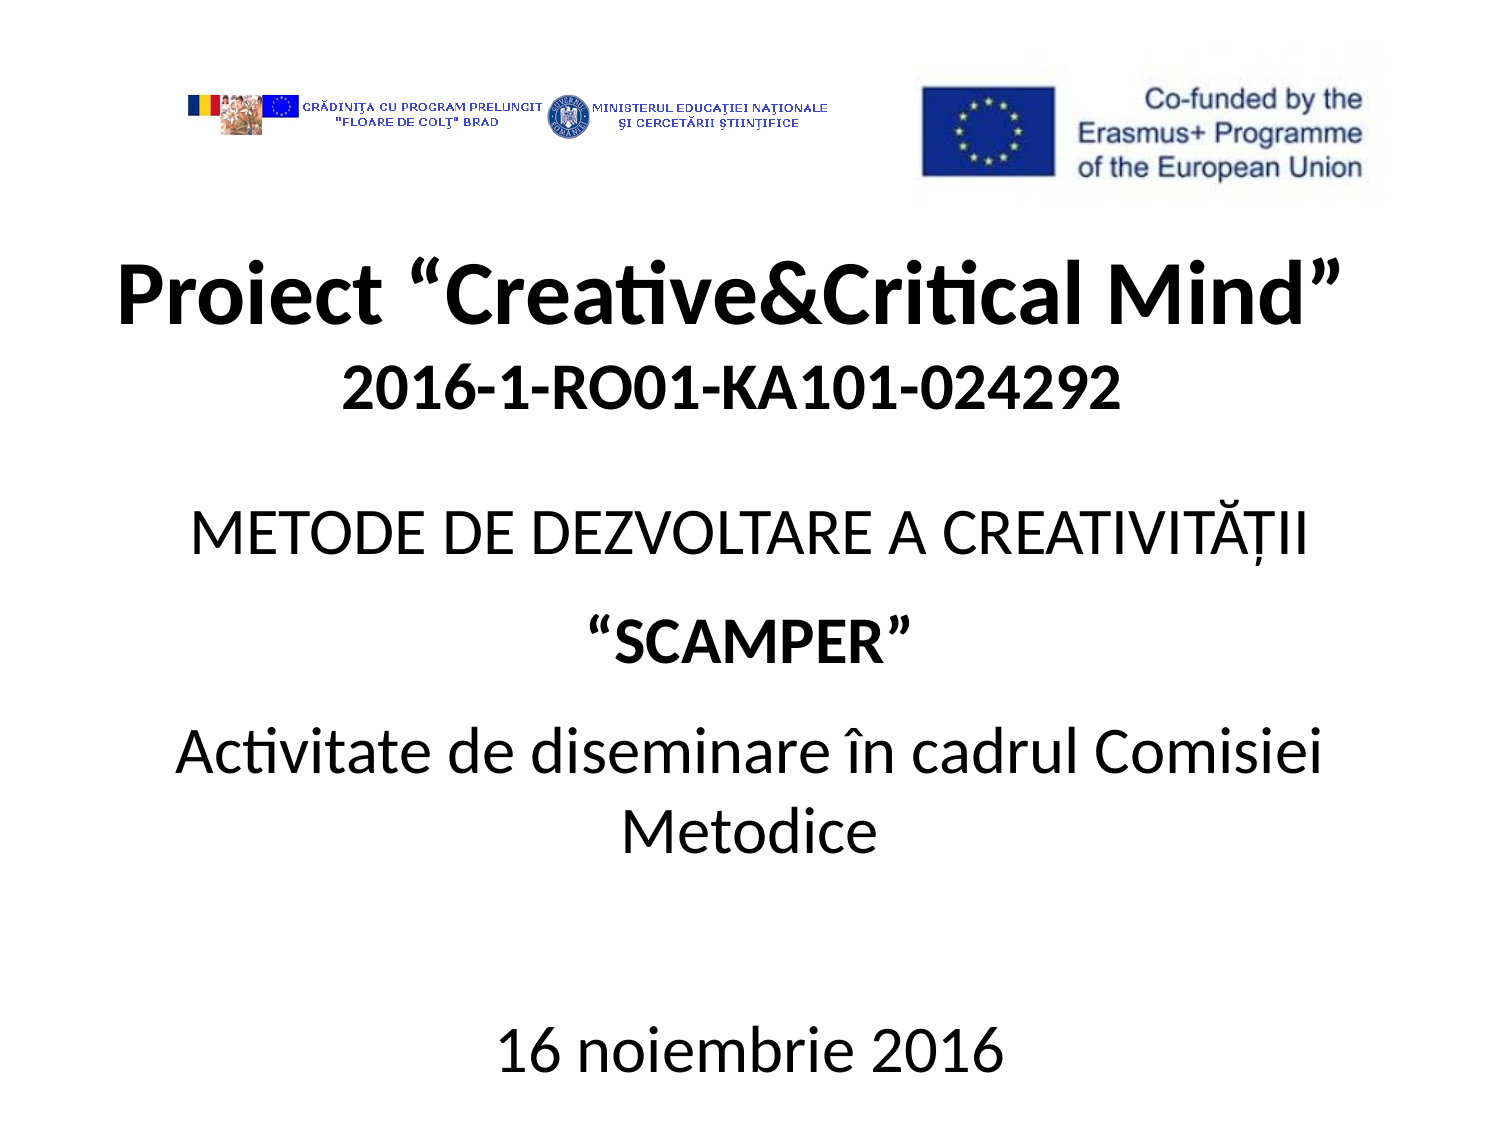

Proiect “Creative&Critical Mind”
2016-1-RO01-KA101-024292
# METODE DE DEZVOLTARE A CREATIVITĂŢII
“SCAMPER”
Activitate de diseminare în cadrul Comisiei Metodice
16 noiembrie 2016